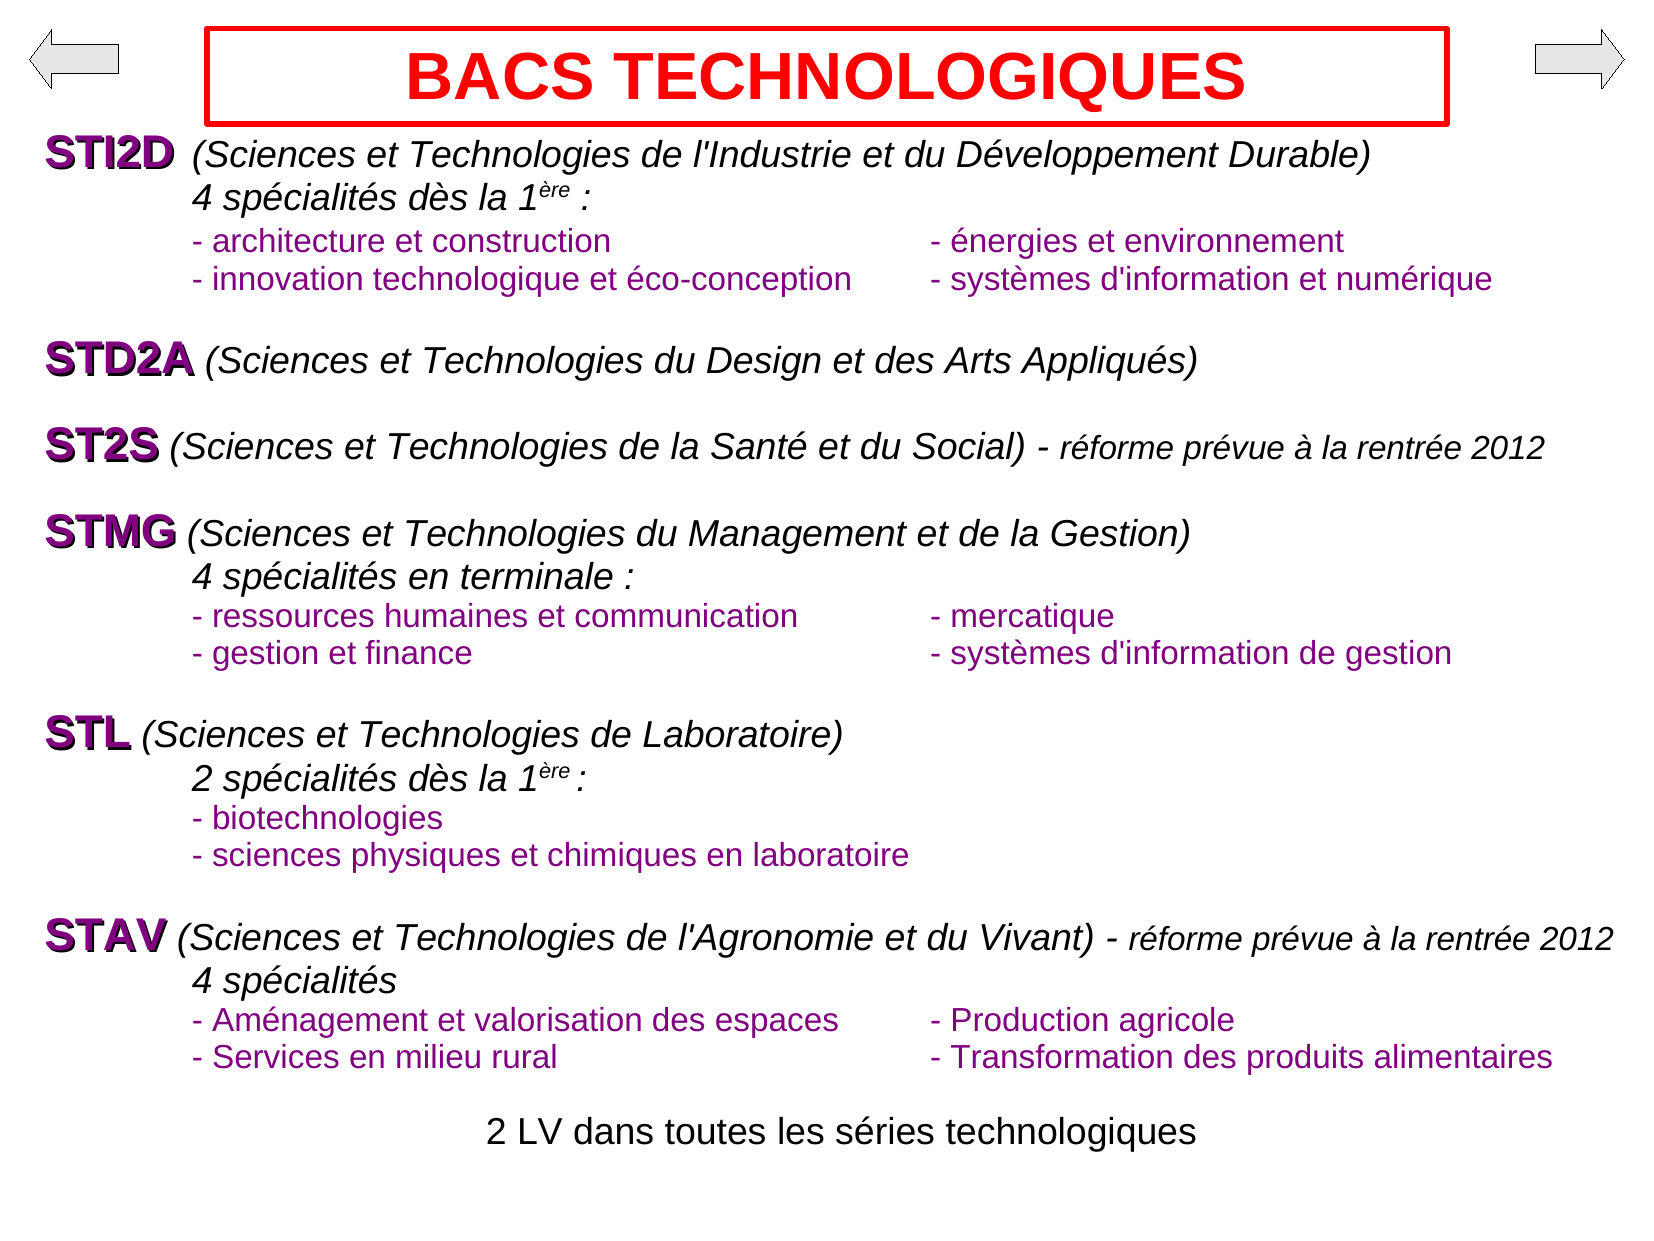

BACS TECHNOLOGIQUES
STI2D	(Sciences et Technologies de l'Industrie et du Développement Durable)
		4 spécialités dès la 1ère :
		- architecture et construction					- énergies et environnement
		- innovation technologique et éco-conception		- systèmes d'information et numérique
STD2A (Sciences et Technologies du Design et des Arts Appliqués)
ST2S (Sciences et Technologies de la Santé et du Social) - réforme prévue à la rentrée 2012
STMG (Sciences et Technologies du Management et de la Gestion)
		4 spécialités en terminale :
		- ressources humaines et communication		- mercatique
		- gestion et finance							- systèmes d'information de gestion
STL (Sciences et Technologies de Laboratoire)
		2 spécialités dès la 1ère :
		- biotechnologies
		- sciences physiques et chimiques en laboratoire
STAV (Sciences et Technologies de l'Agronomie et du Vivant) - réforme prévue à la rentrée 2012
		4 spécialités
		- Aménagement et valorisation des espaces		- Production agricole
		- Services en milieu rural						- Transformation des produits alimentaires
2 LV dans toutes les séries technologiques